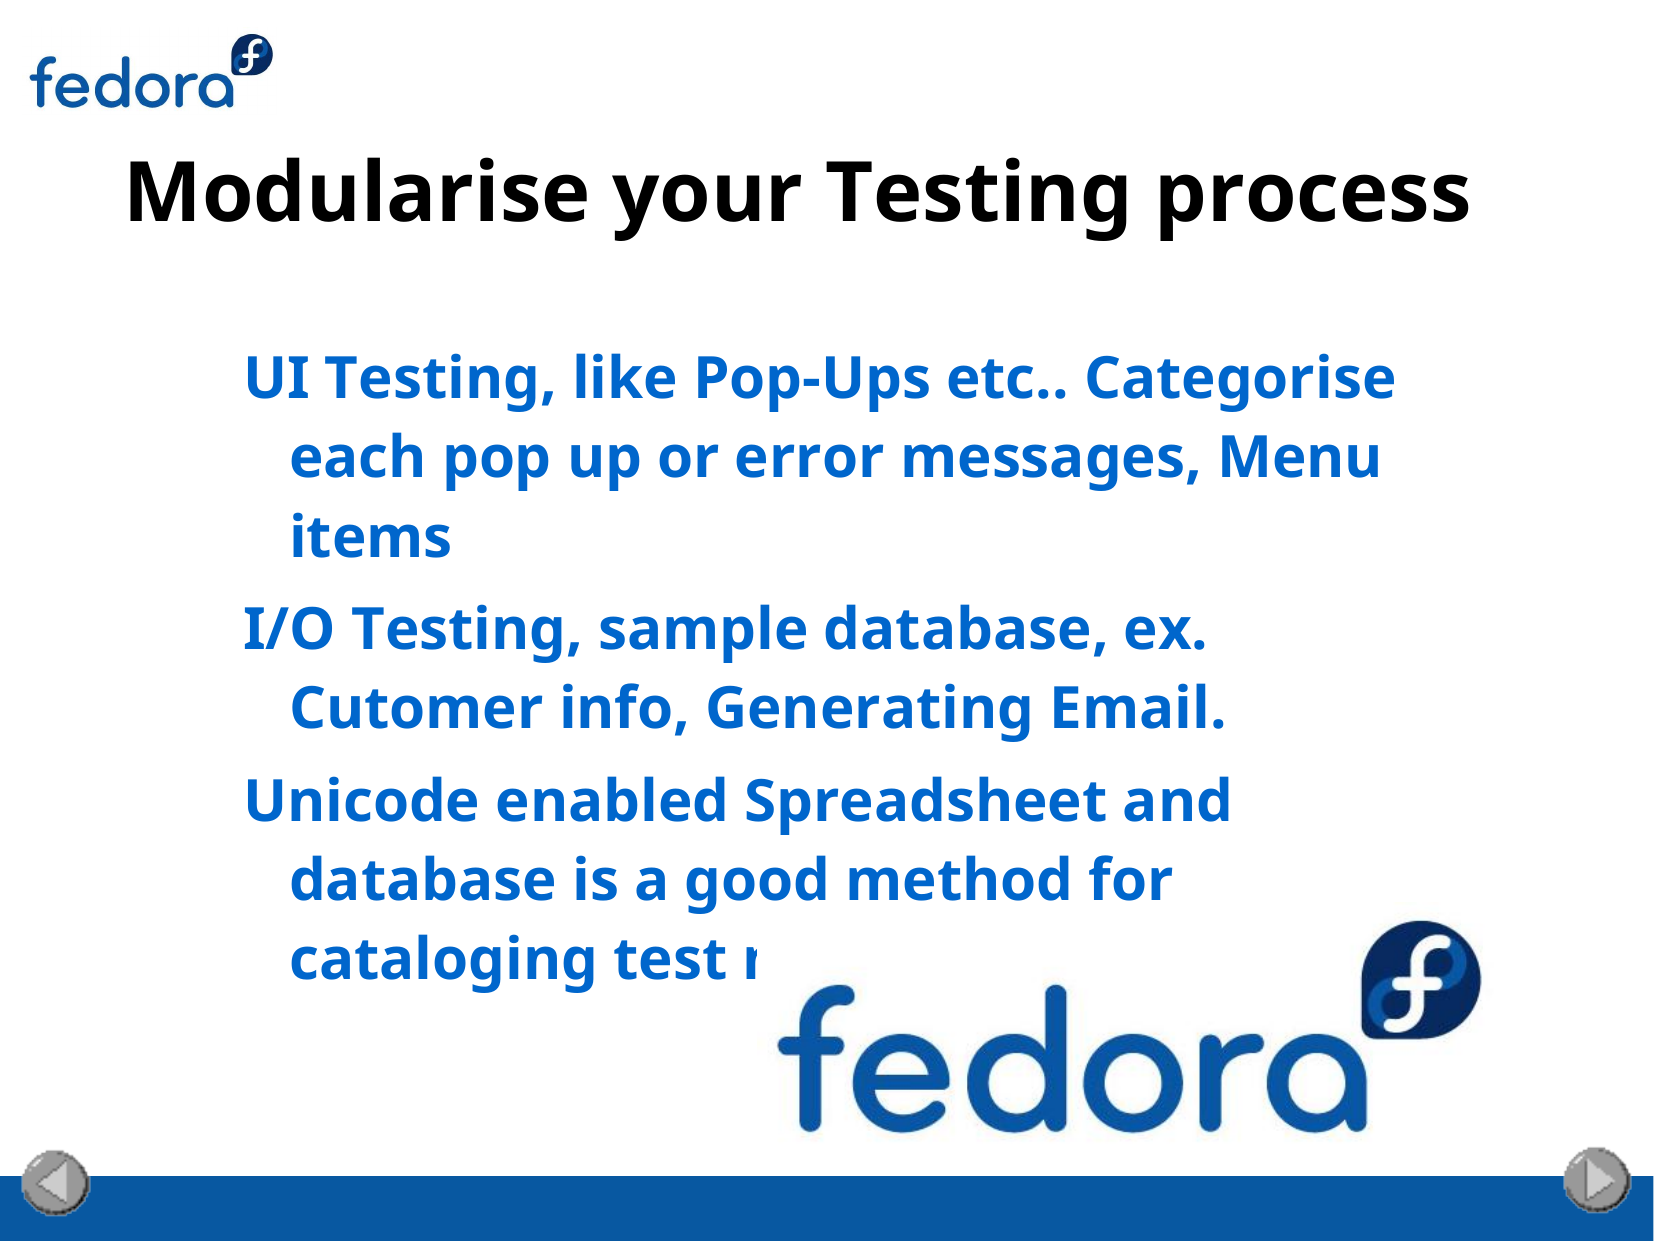

# Modularise your Testing process
UI Testing, like Pop-Ups etc.. Categorise each pop up or error messages, Menu items
I/O Testing, sample database, ex. Cutomer info, Generating Email.
Unicode enabled Spreadsheet and database is a good method for cataloging test modules.